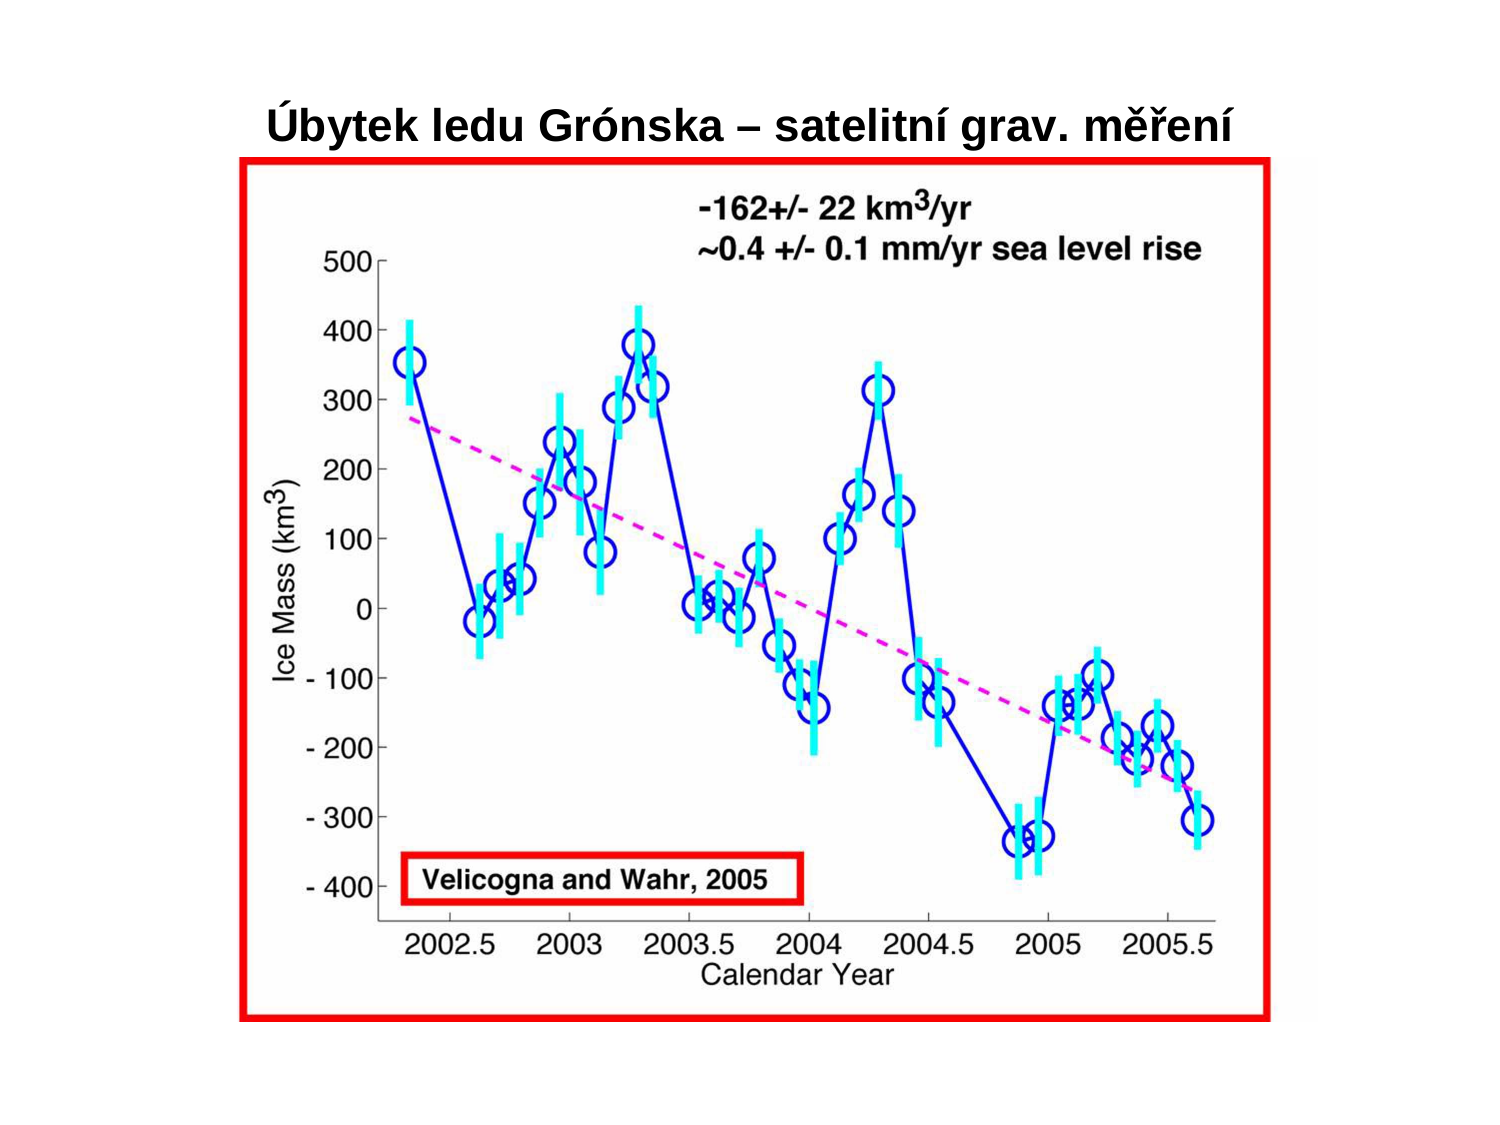

Úbytek ledu Grónska – satelitní grav. měření